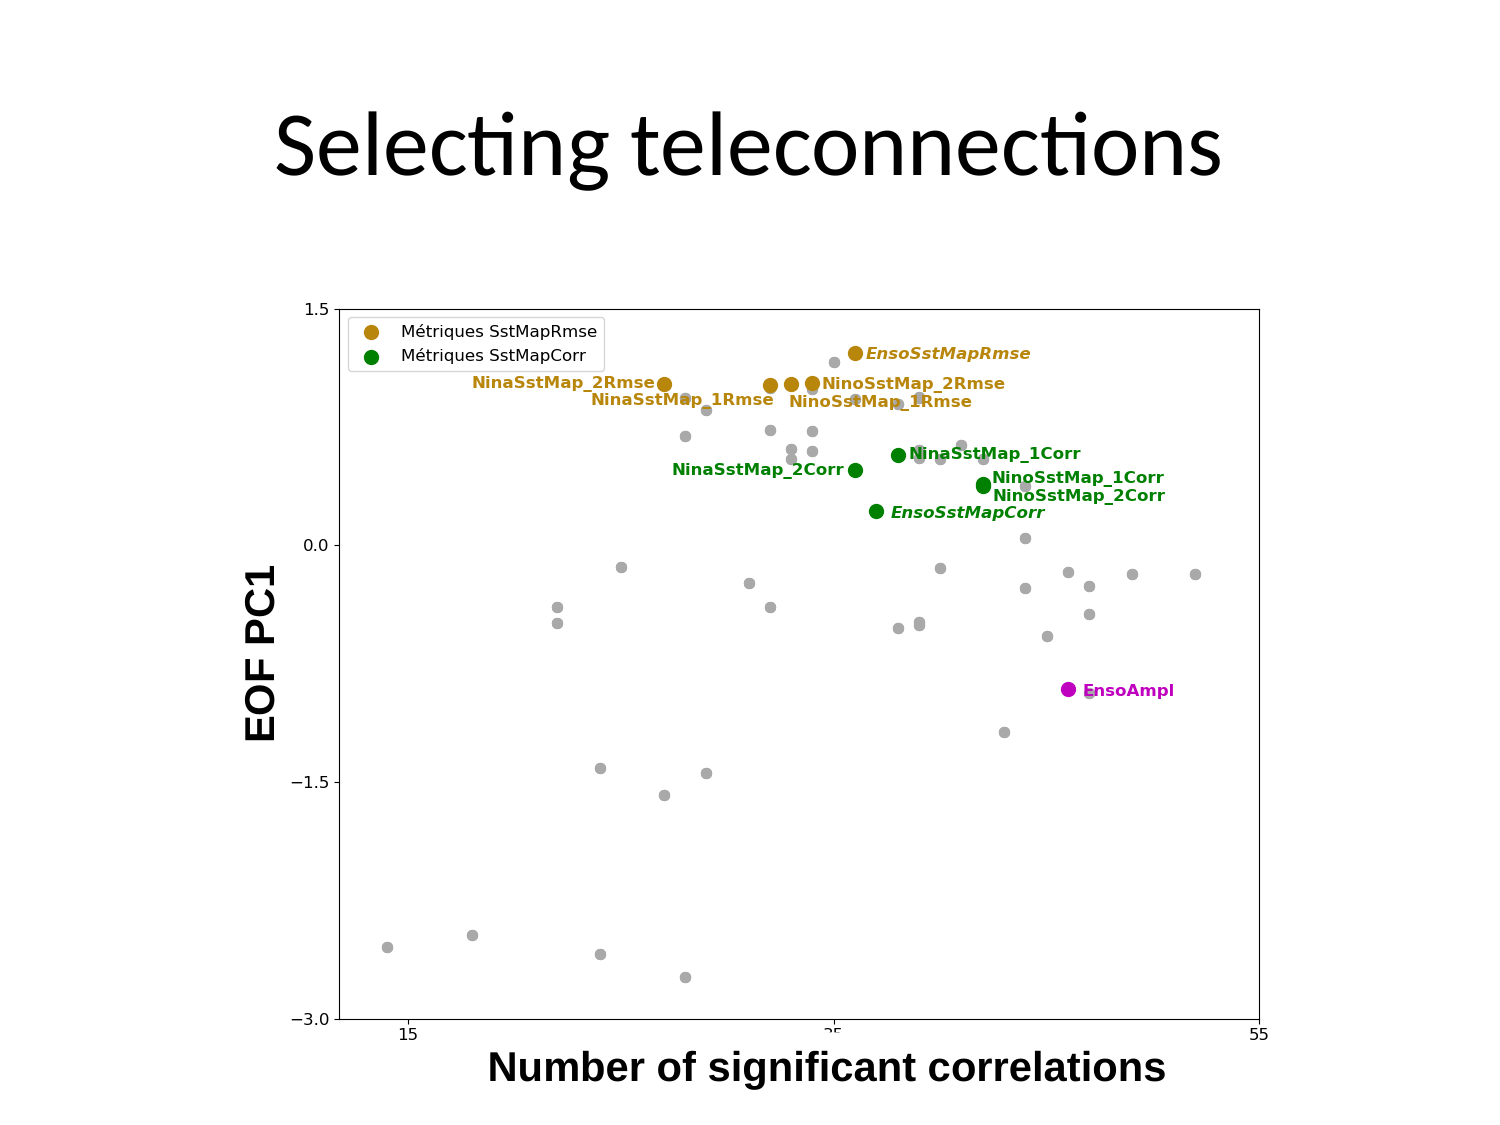

# Selecting teleconnections
EOF PC1
Number of significant correlations